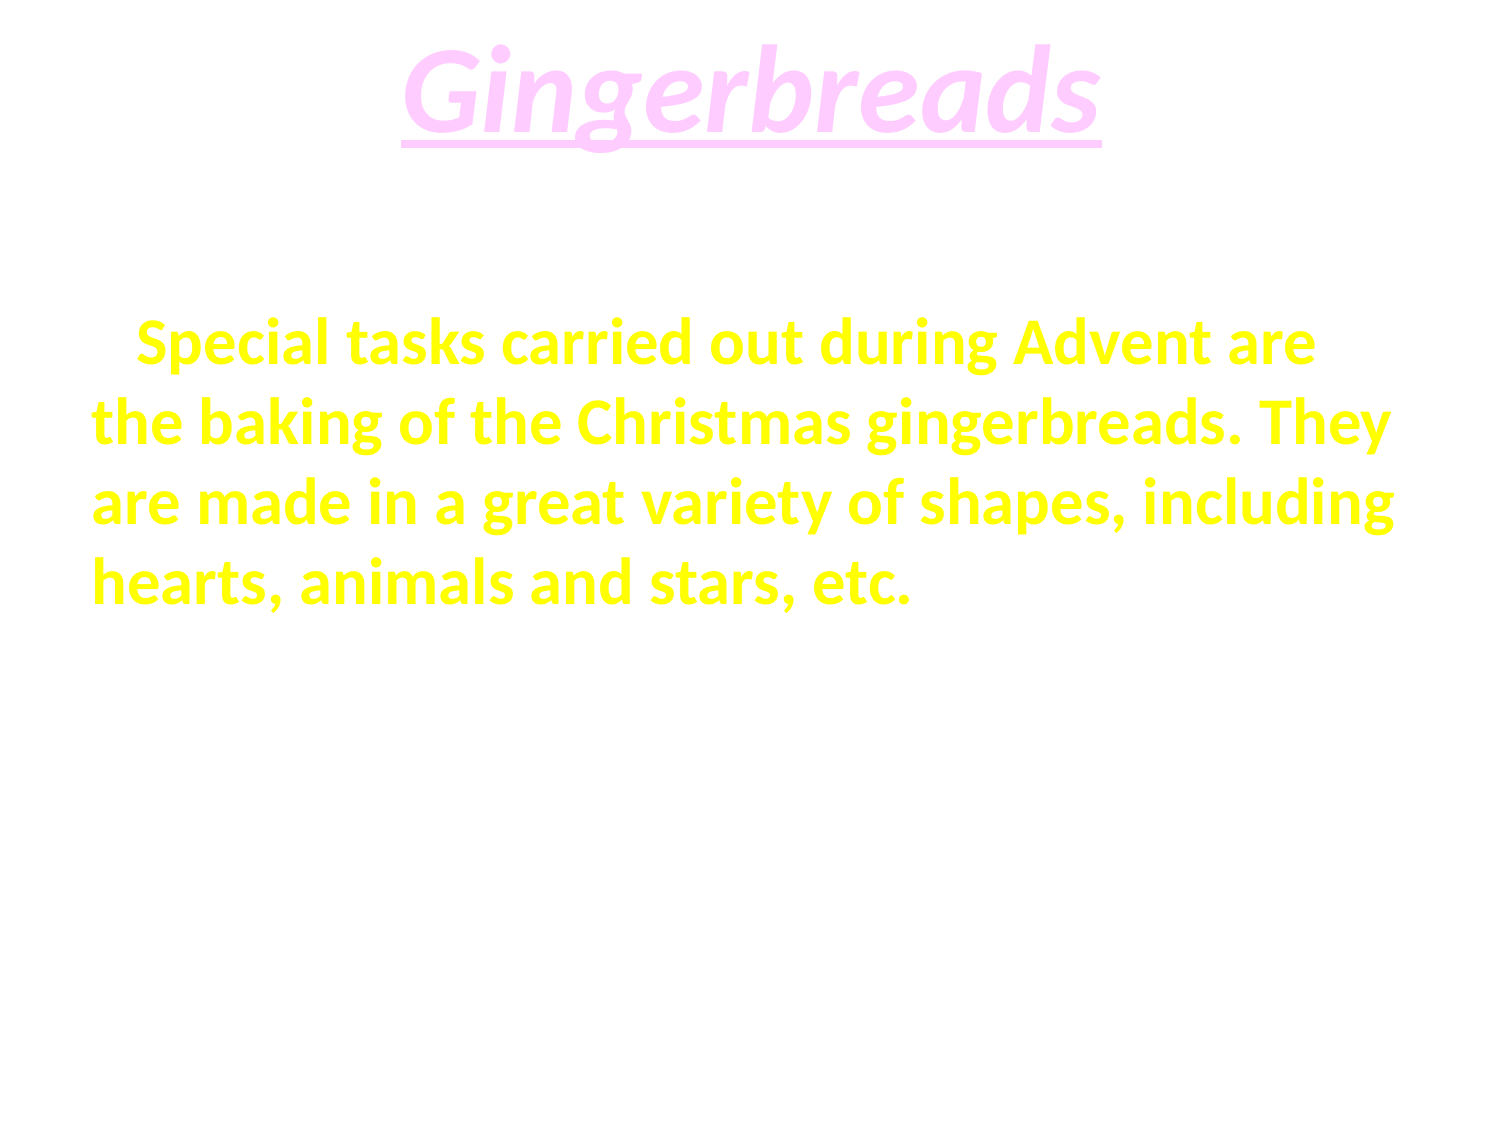

# Gingerbreads
 Special tasks carried out during Advent are the baking of the Christmas gingerbreads. They are made in a great variety of shapes, including hearts, animals and stars, etc.